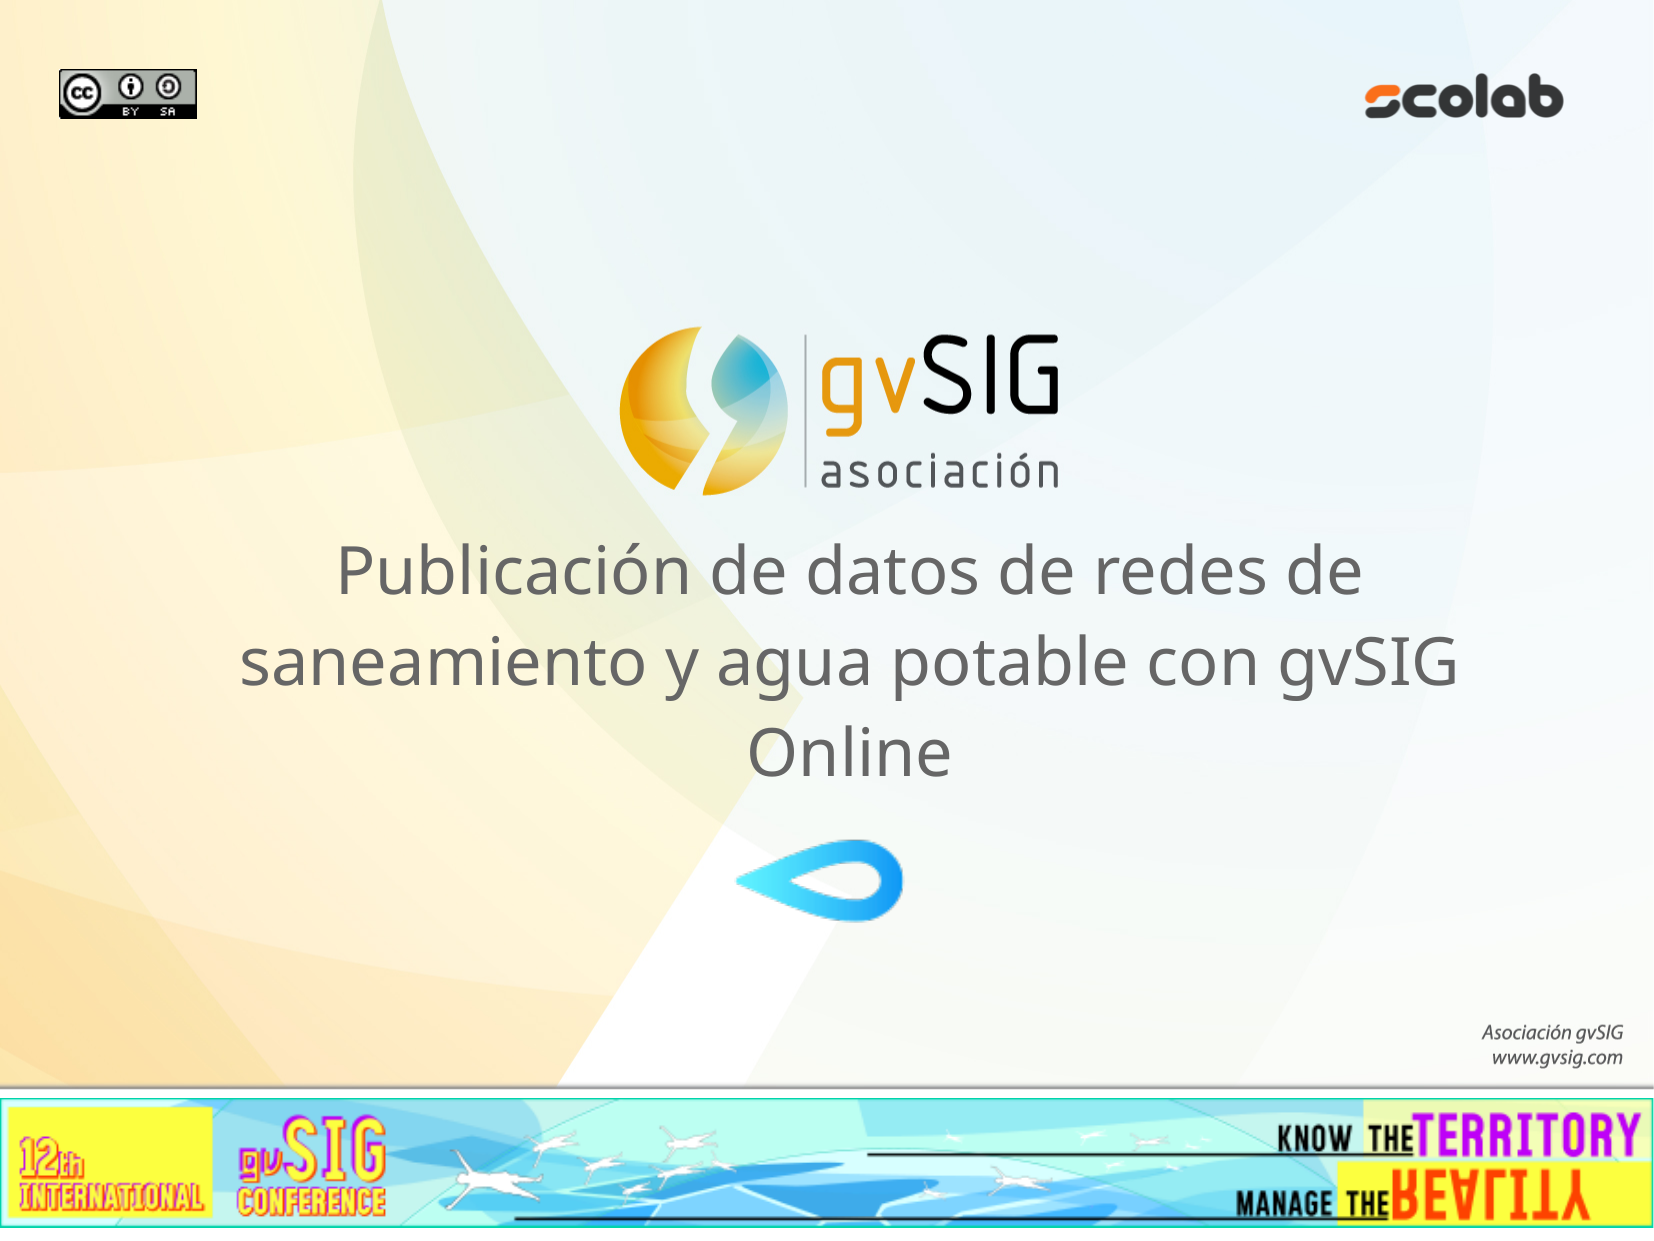

# Publicación de datos de redes de saneamiento y agua potable con gvSIG Online